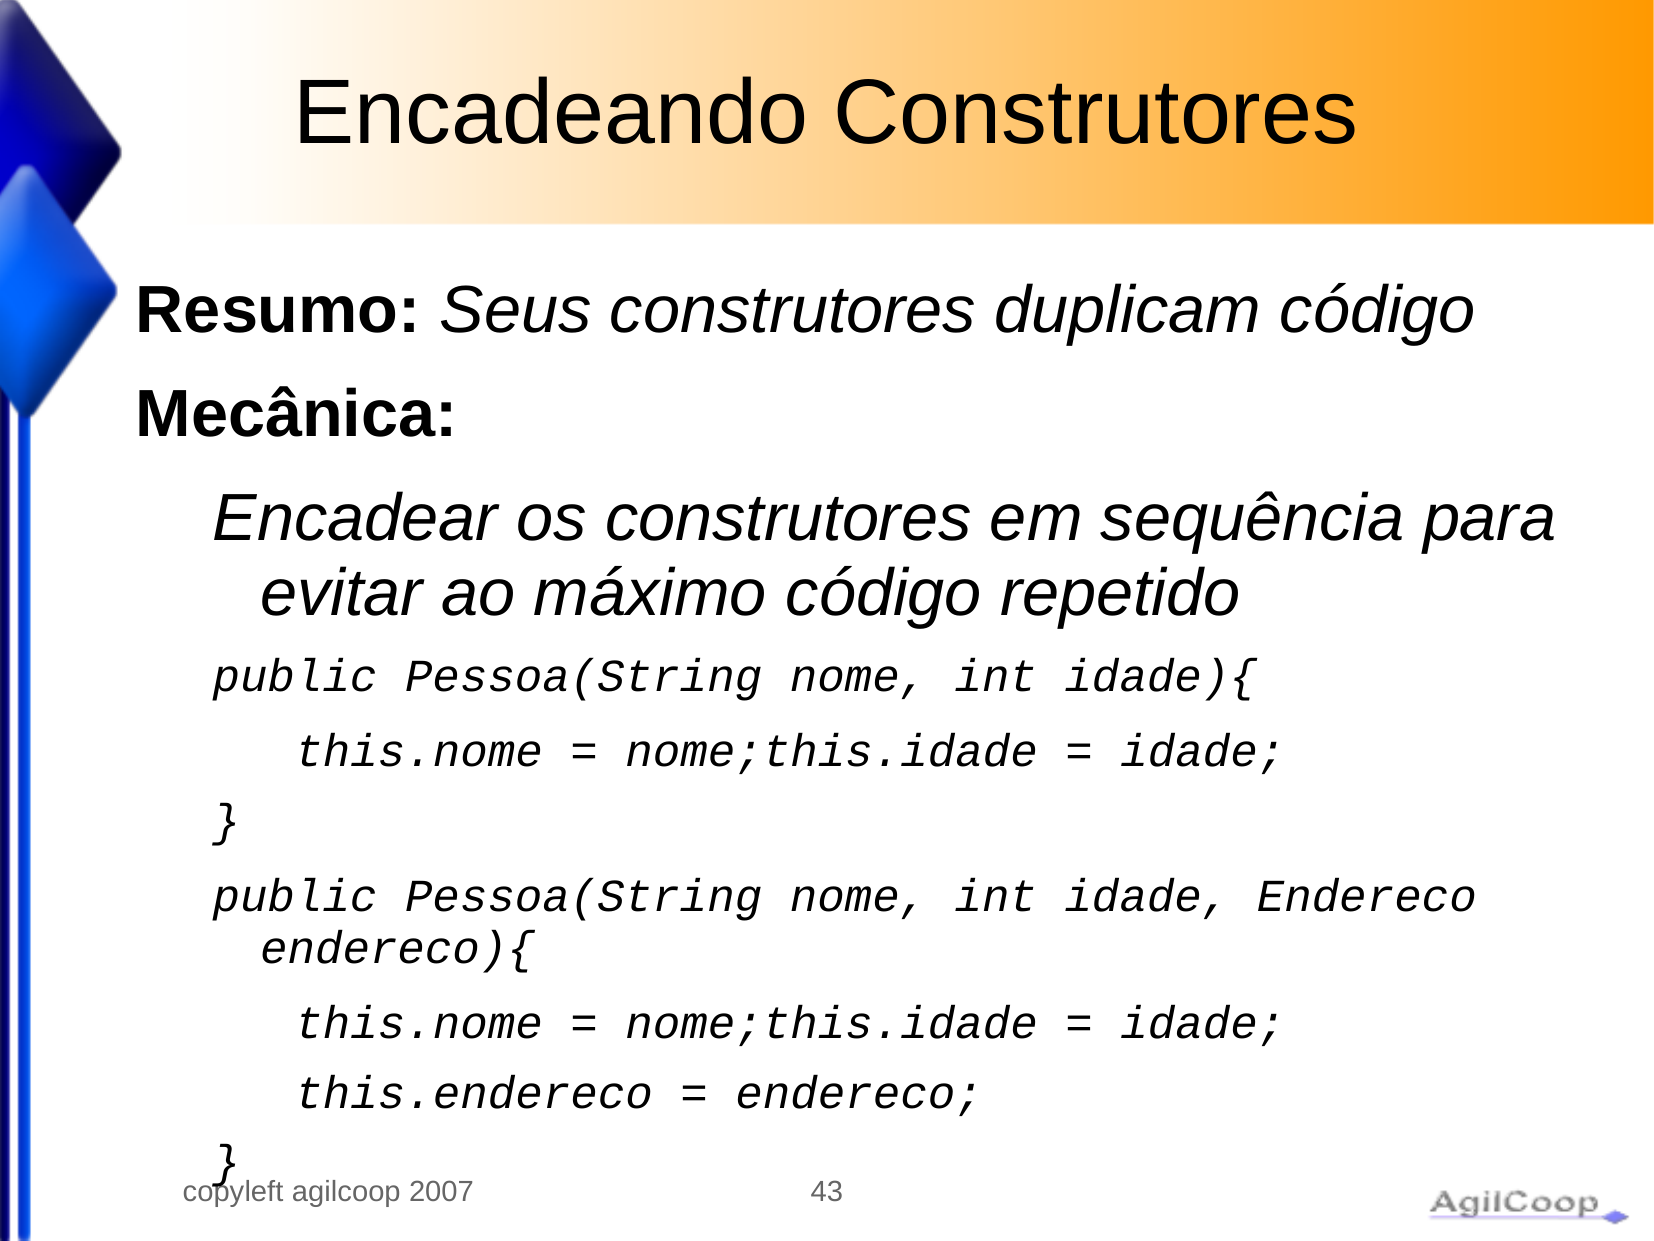

# Encadeando Construtores
Resumo: Seus construtores duplicam código
Mecânica:
Encadear os construtores em sequência para evitar ao máximo código repetido
public Pessoa(String nome, int idade){
this.nome = nome;this.idade = idade;
}
public Pessoa(String nome, int idade, Endereco endereco){
this.nome = nome;this.idade = idade;
this.endereco = endereco;
}
copyleft agilcoop 2007
43